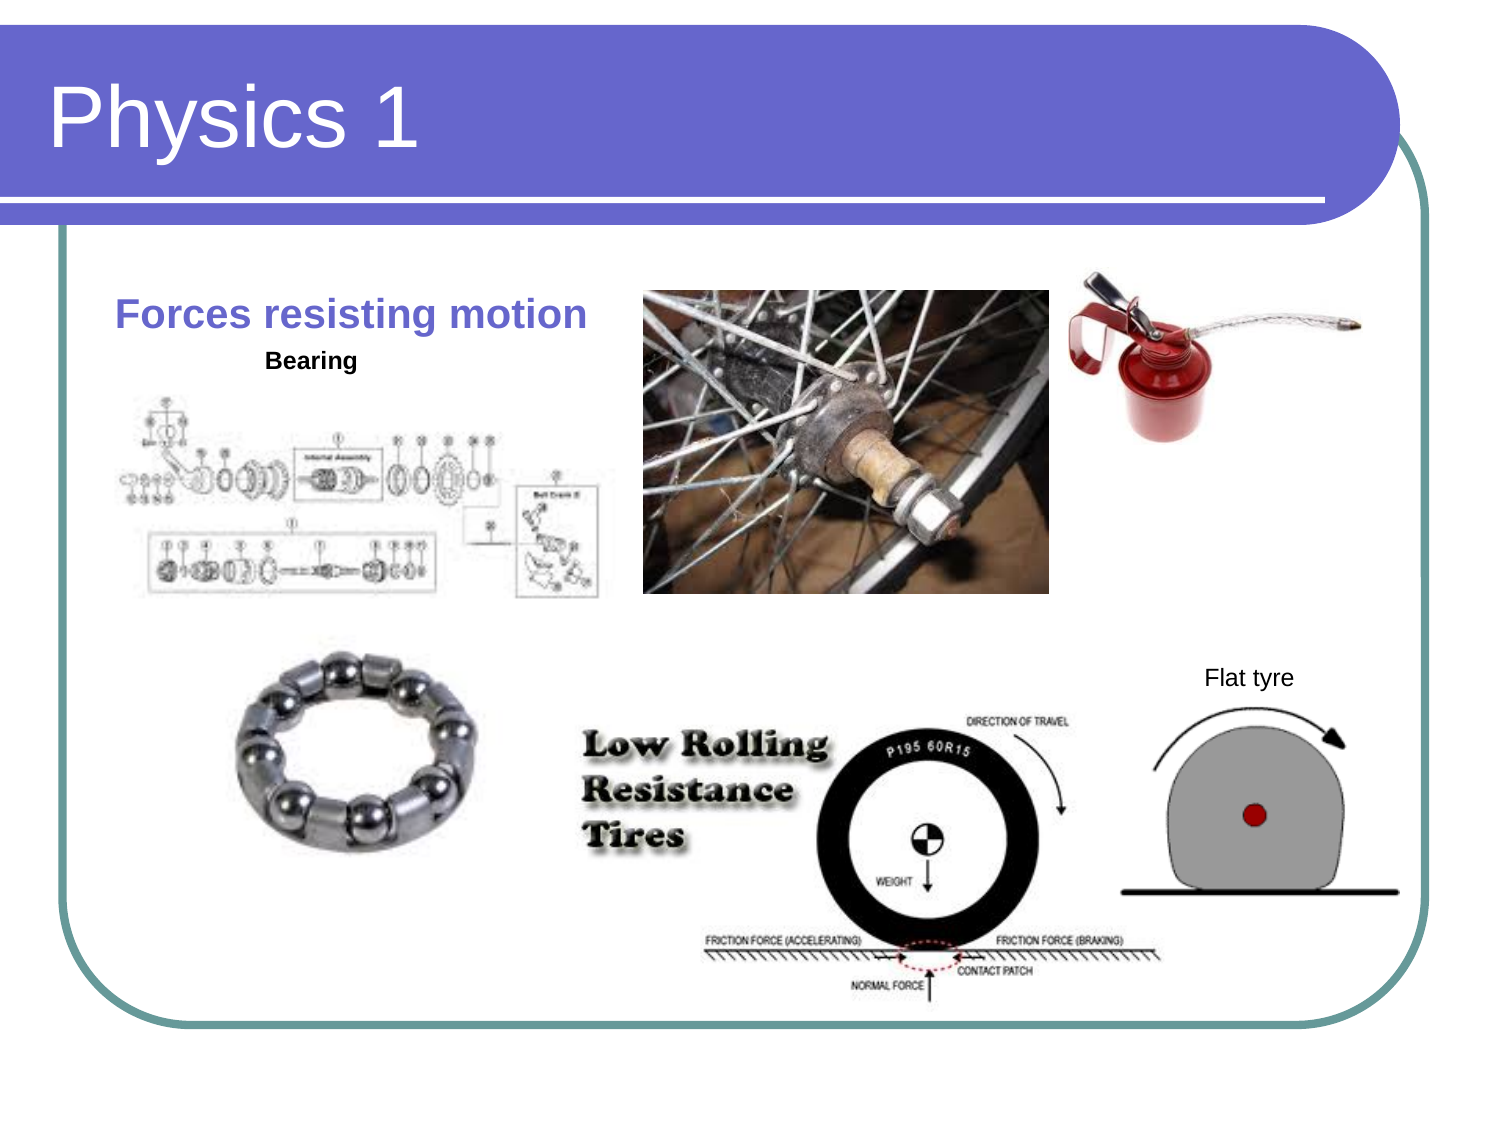

# Physics 1
Forces resisting motion
Bearing
Flat tyre